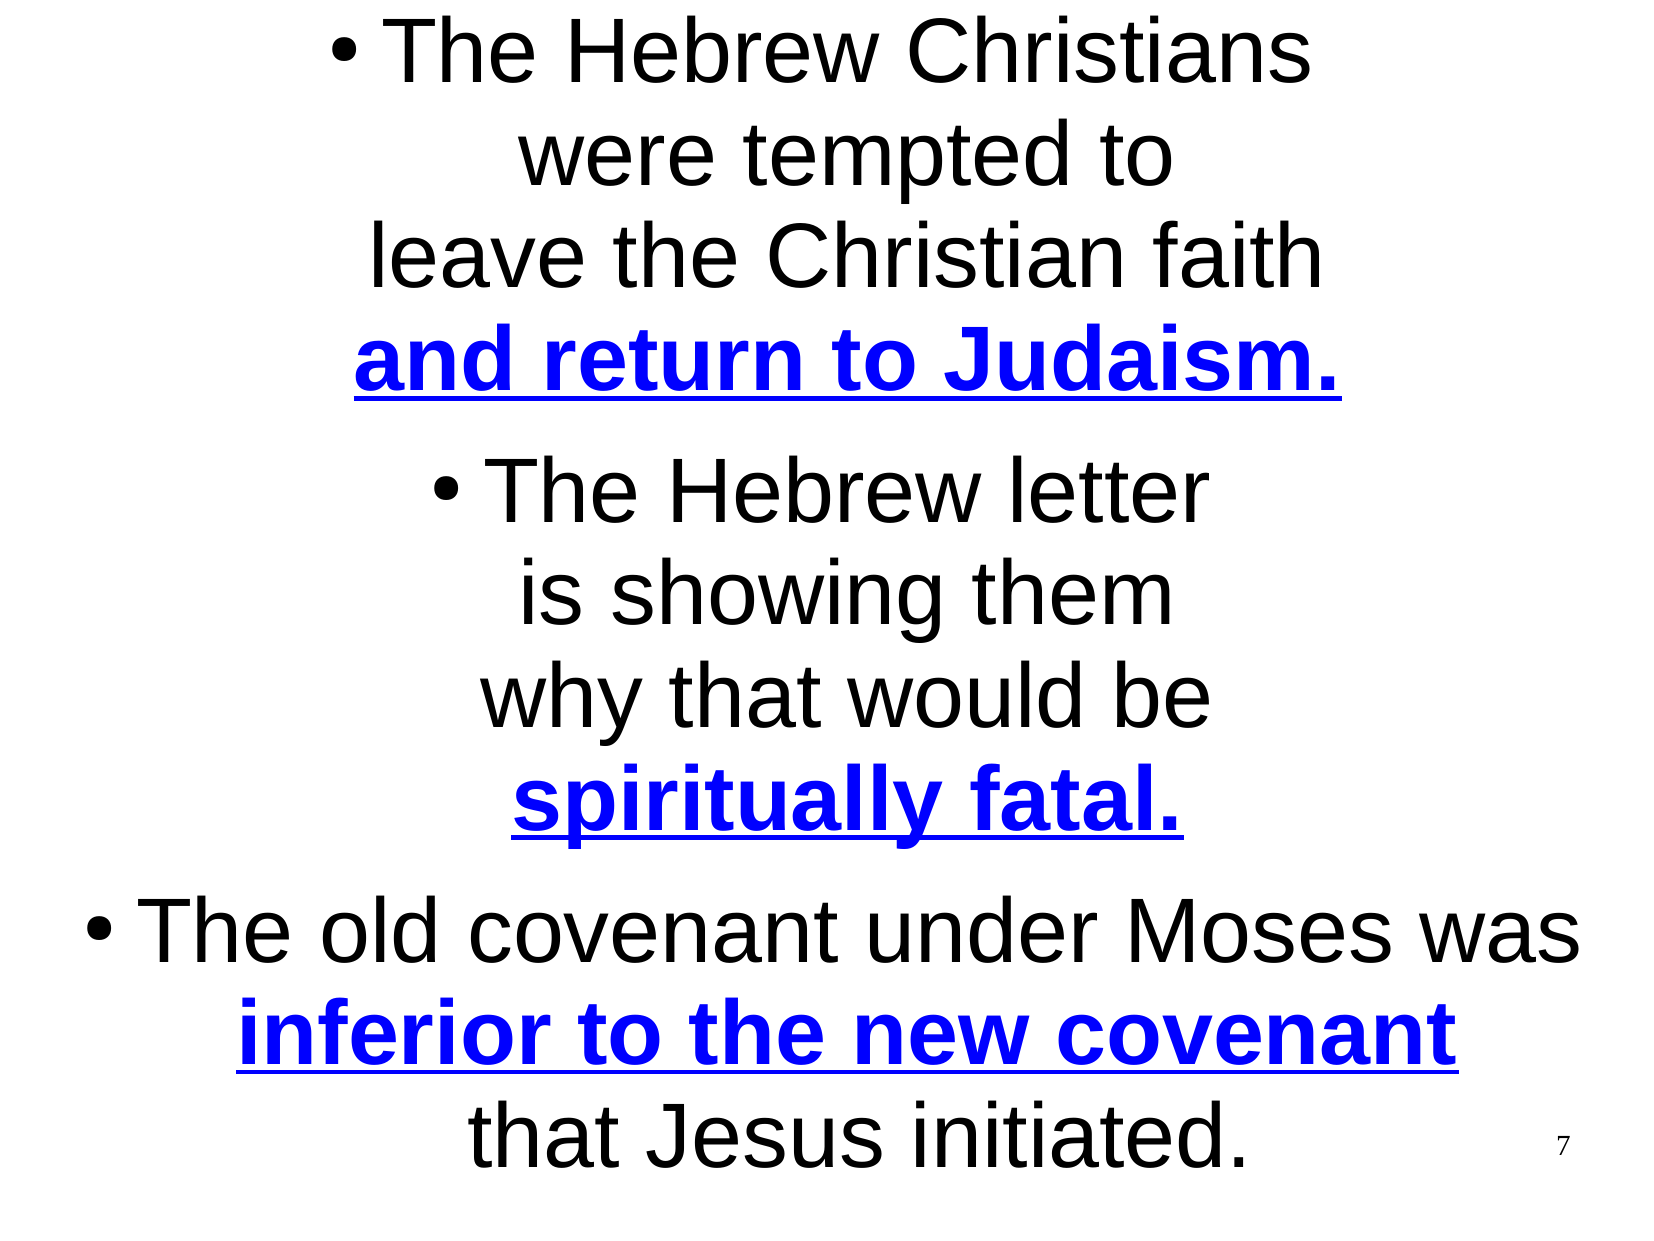

# The Hebrew Christians were tempted to leave the Christian faith and return to Judaism.
The Hebrew letter
is showing them
why that would be
spiritually fatal.
The old covenant under Moses was inferior to the new covenant
that Jesus initiated.
7